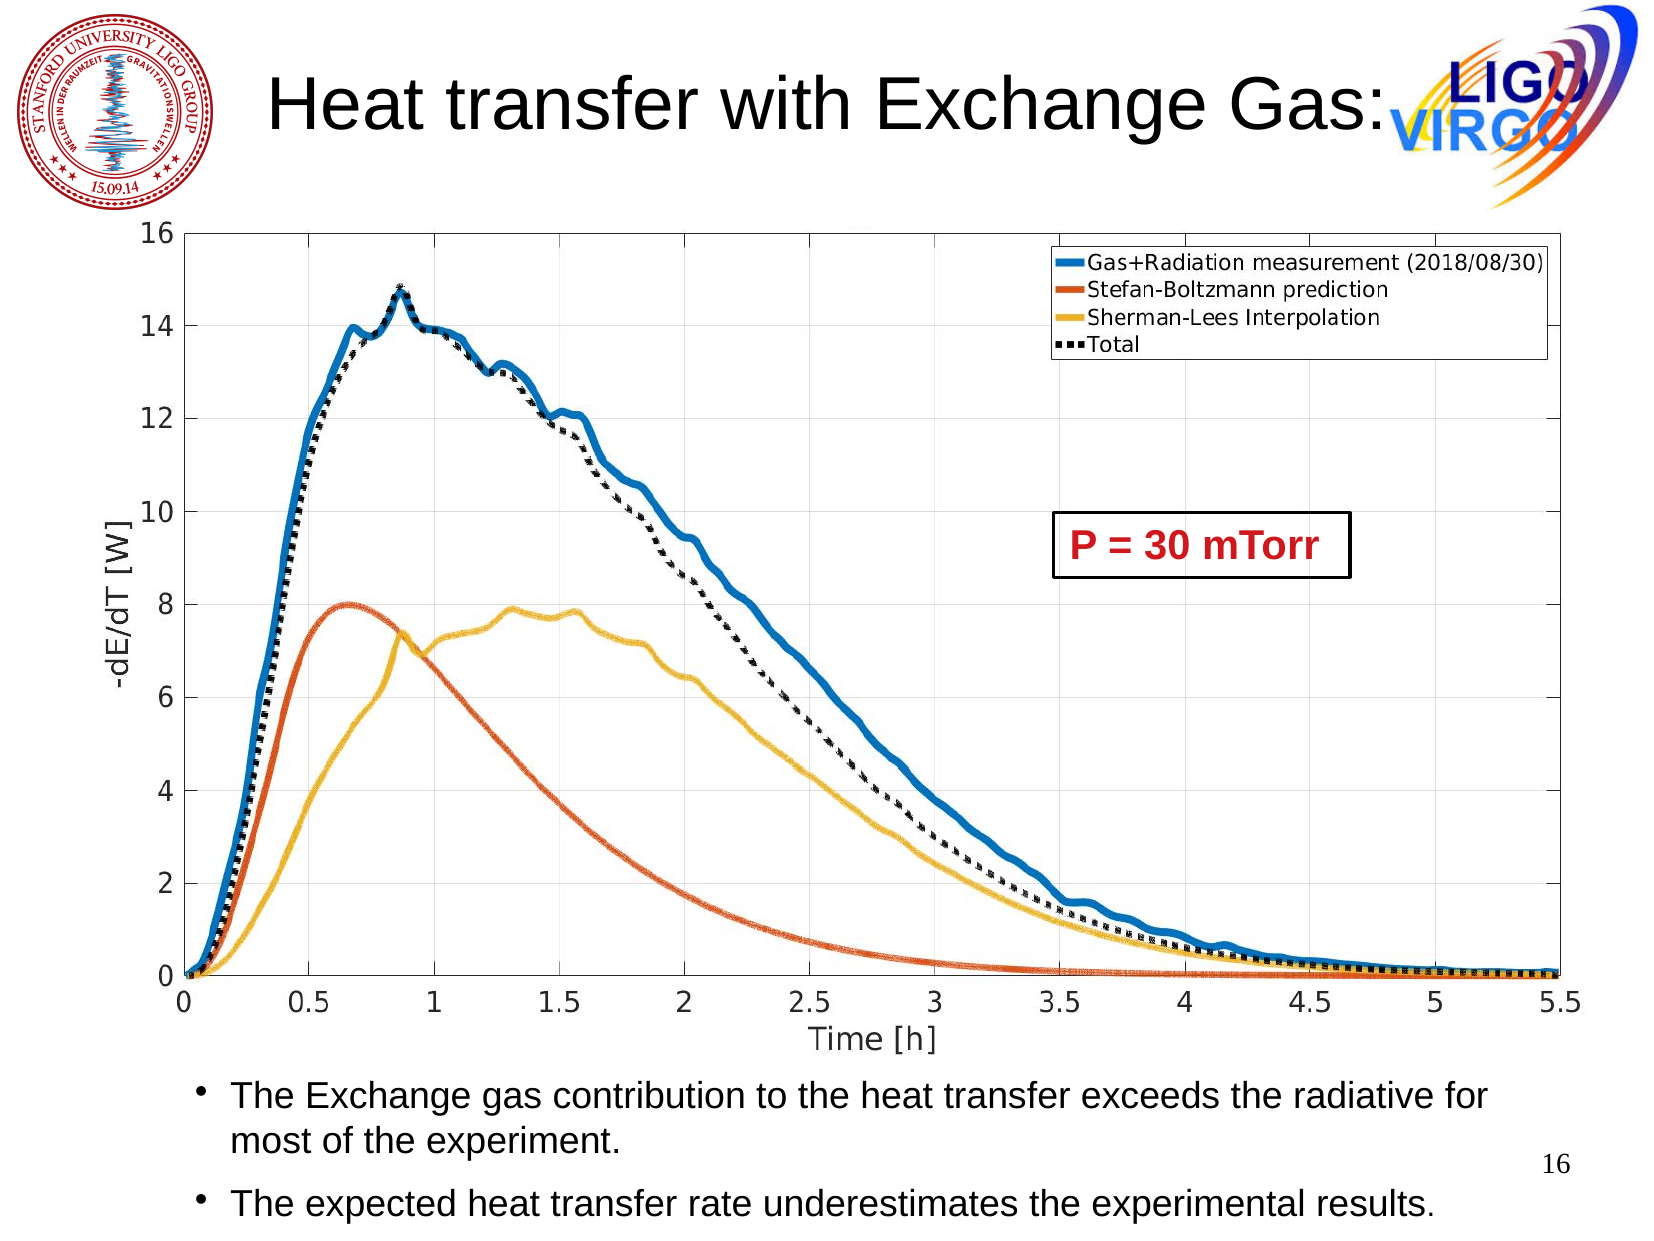

# Heat transfer with Exchange Gas:
P = 30 mTorr
The Exchange gas contribution to the heat transfer exceeds the radiative for most of the experiment.
The expected heat transfer rate underestimates the experimental results.
16